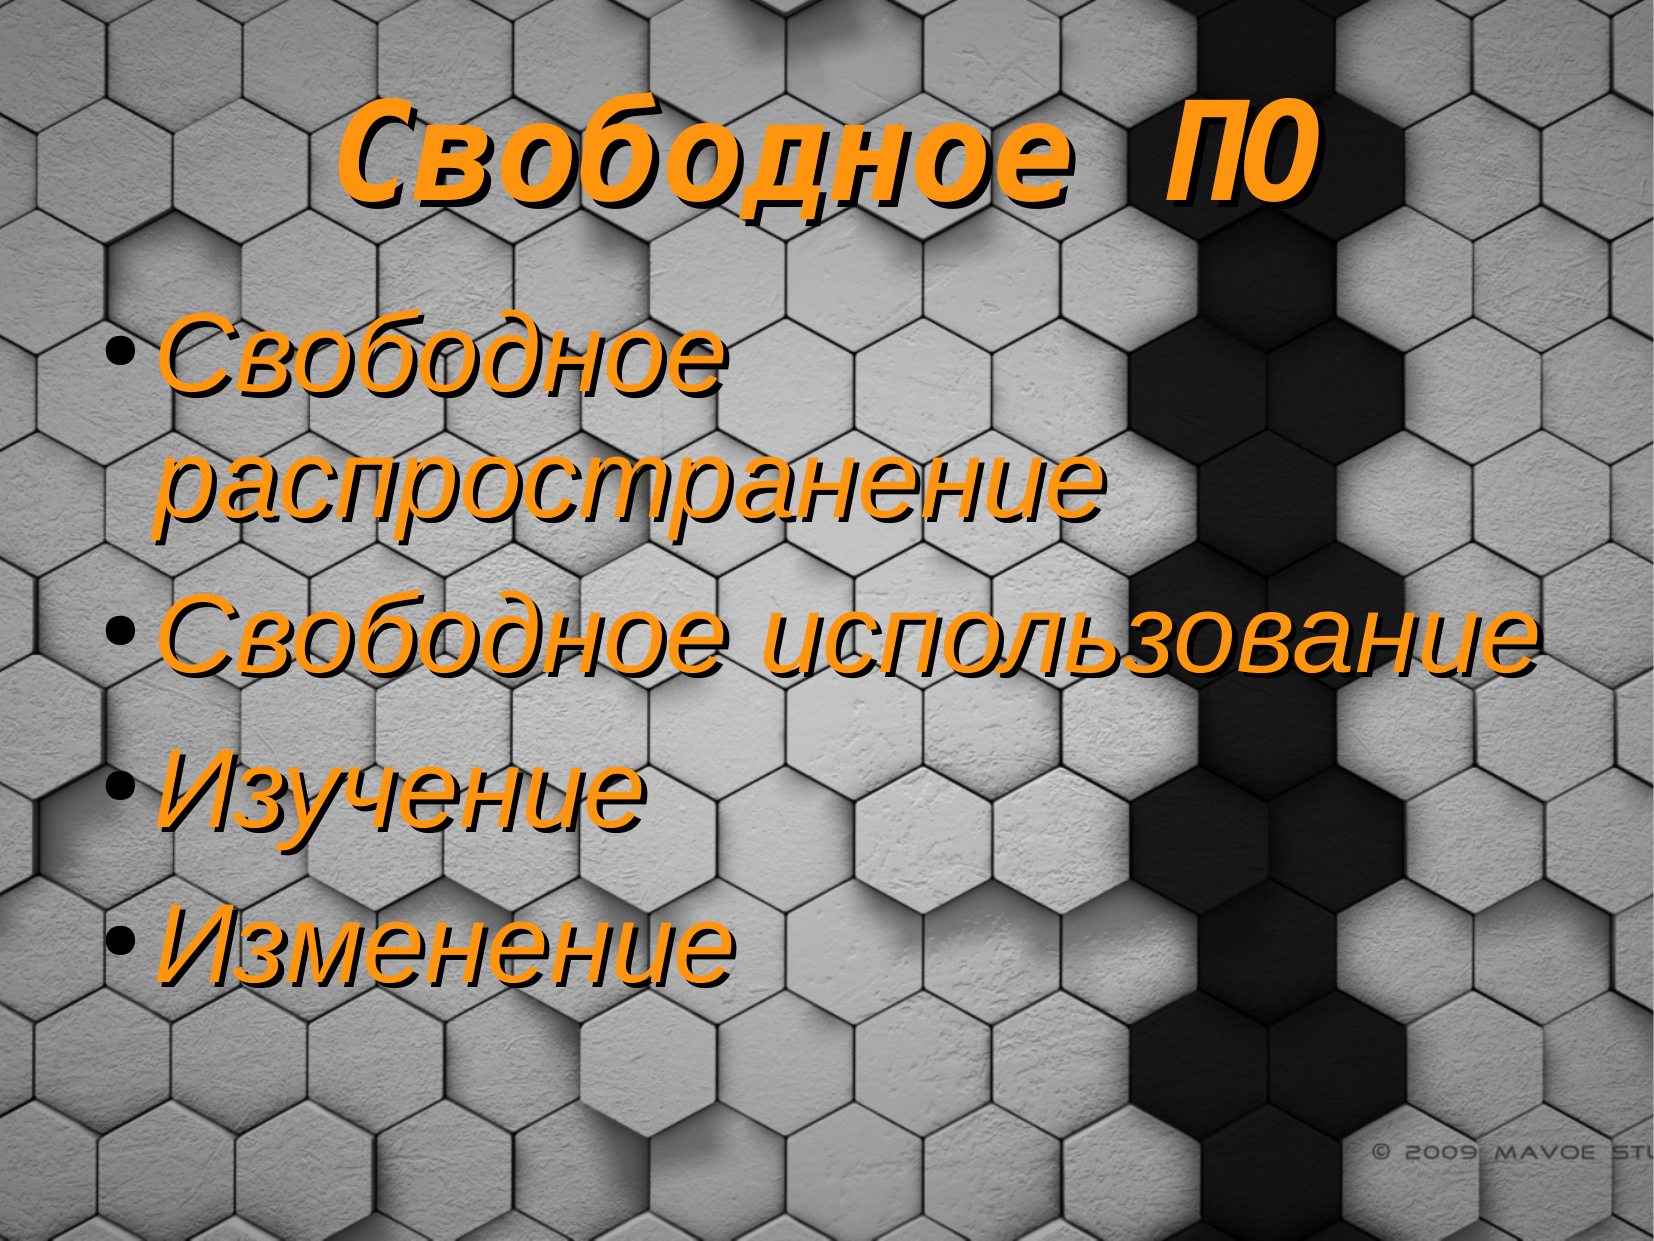

# Свободное ПО
Свободное распространение
Свободное использование
Изучение
Изменение